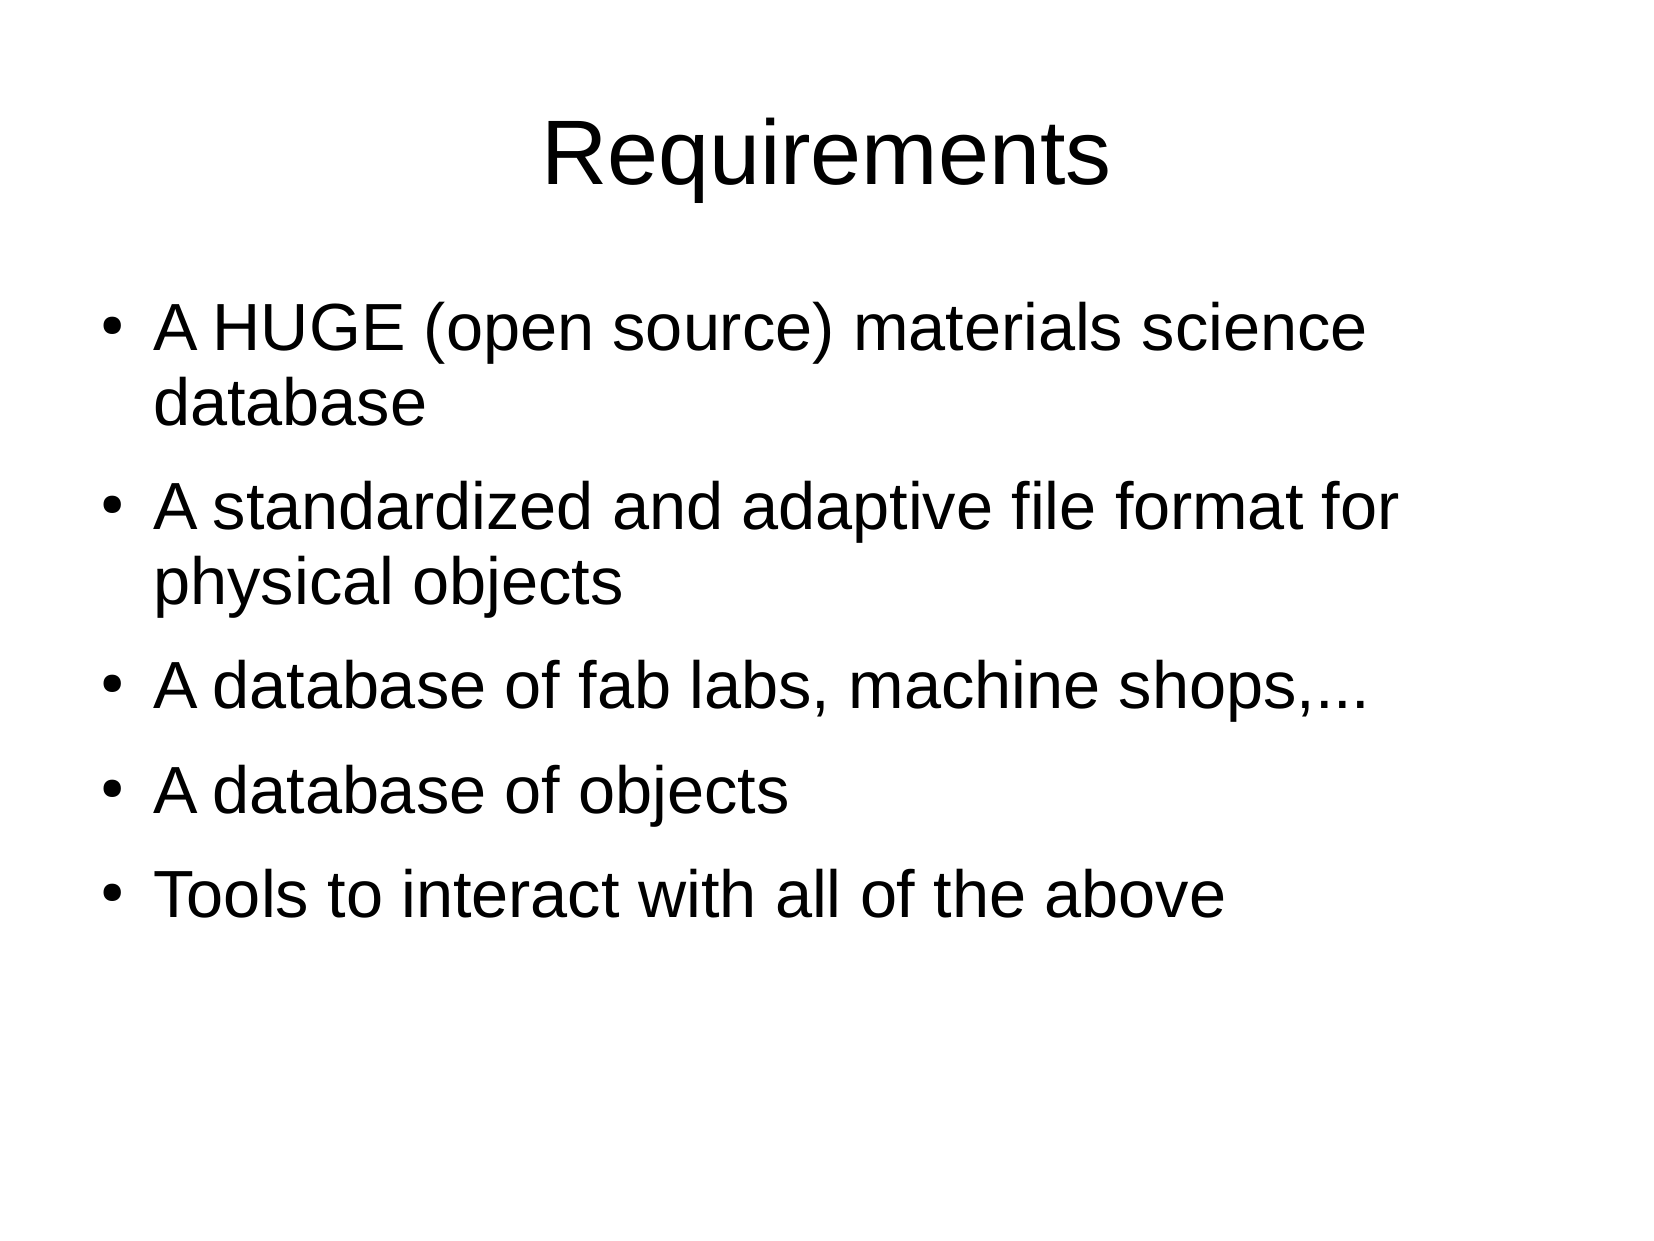

# Requirements
A HUGE (open source) materials science database
A standardized and adaptive file format for physical objects
A database of fab labs, machine shops,...
A database of objects
Tools to interact with all of the above